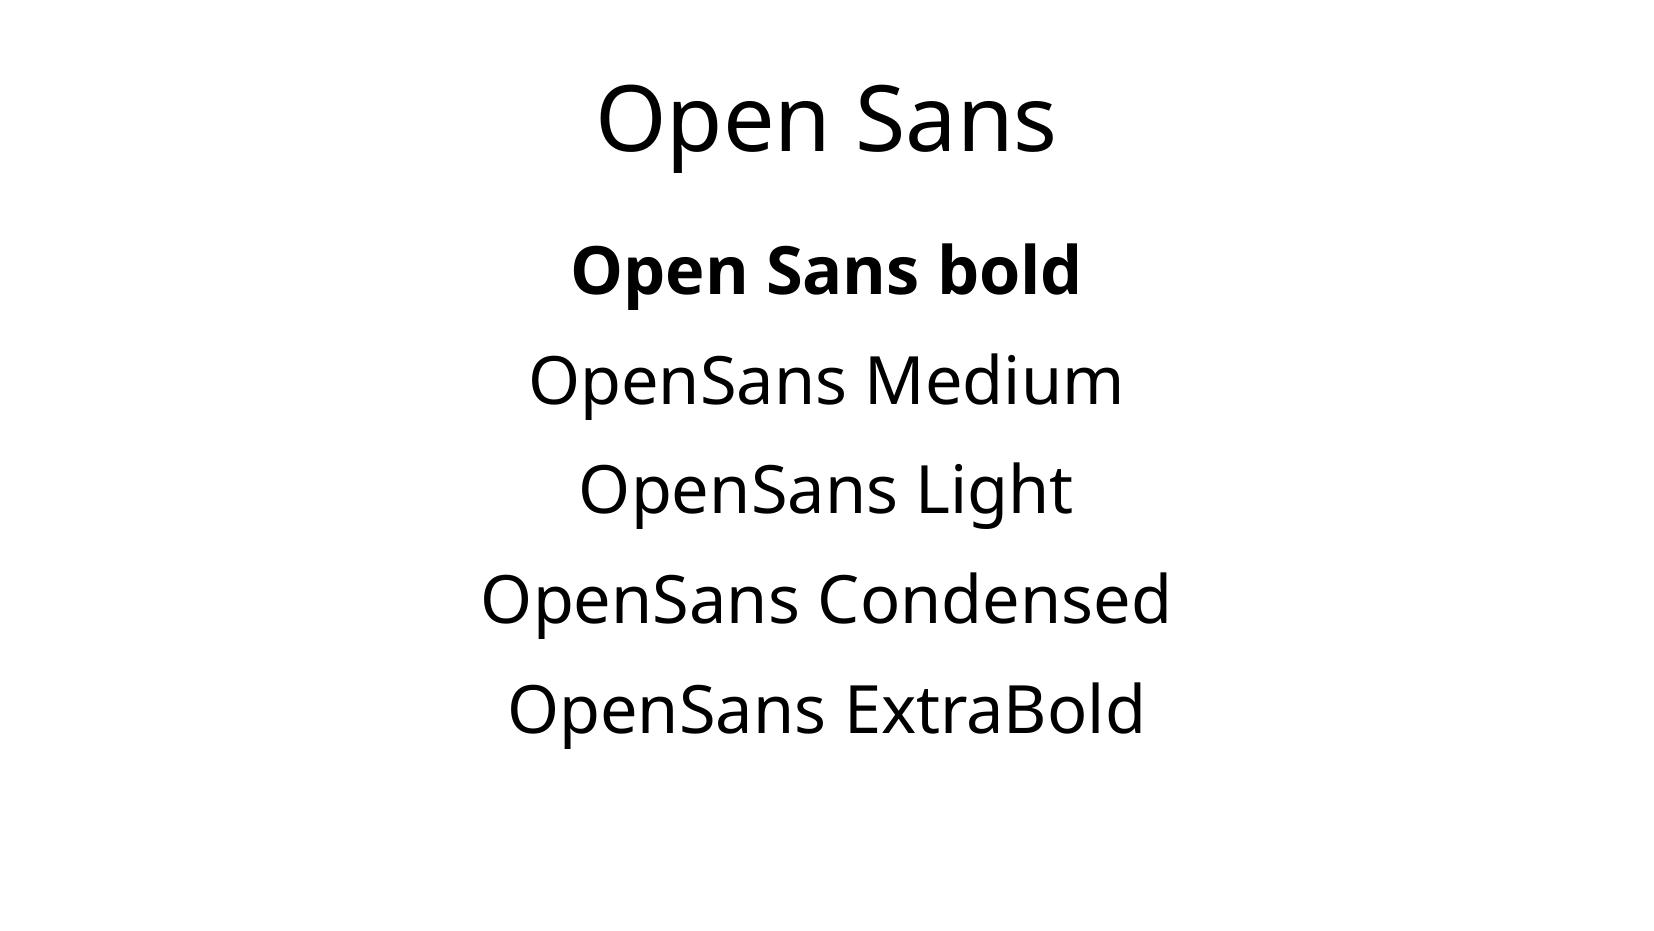

# Open Sans
Open Sans bold
OpenSans Medium
OpenSans Light
OpenSans Condensed
OpenSans ExtraBold